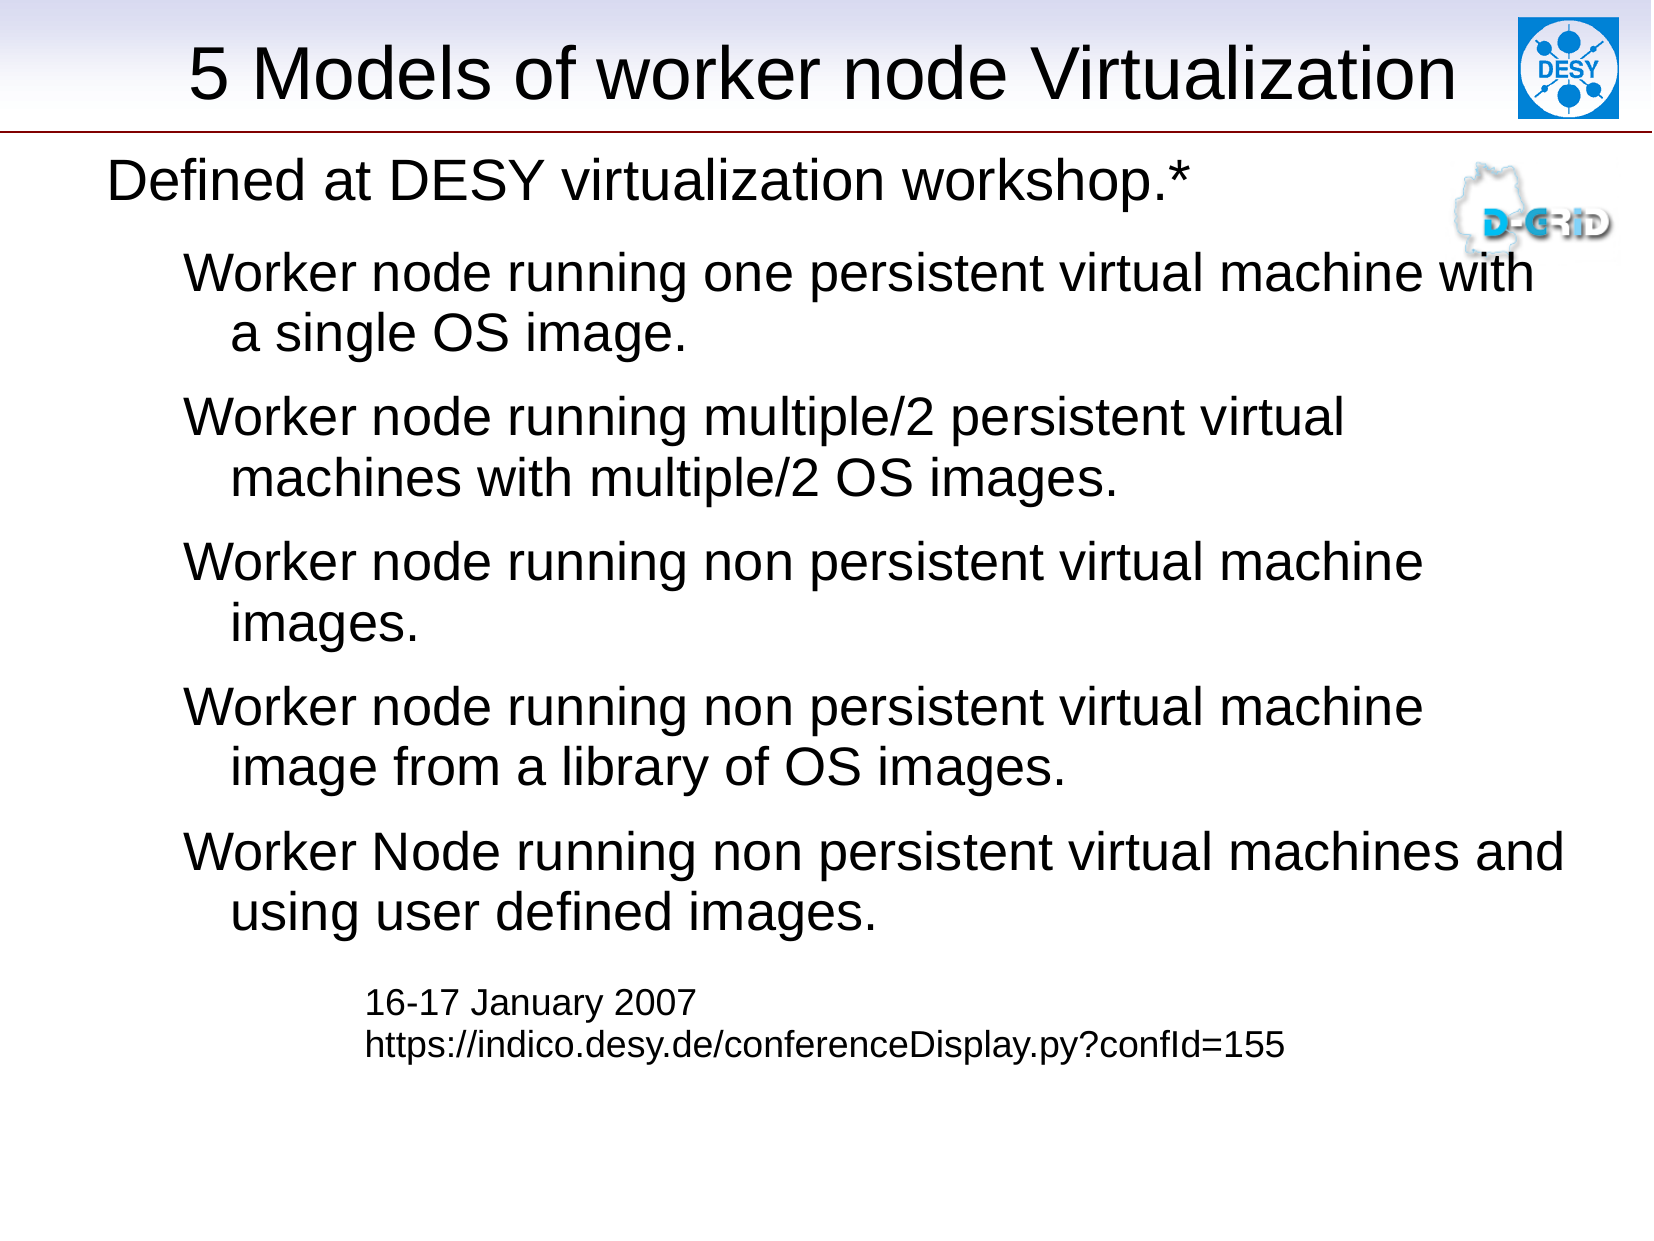

# 5 Models of worker node Virtualization
Defined at DESY virtualization workshop.*
Worker node running one persistent virtual machine with a single OS image.
Worker node running multiple/2 persistent virtual machines with multiple/2 OS images.
Worker node running non persistent virtual machine images.
Worker node running non persistent virtual machine image from a library of OS images.
Worker Node running non persistent virtual machines and using user defined images.
16-17 January 2007
https://indico.desy.de/conferenceDisplay.py?confId=155